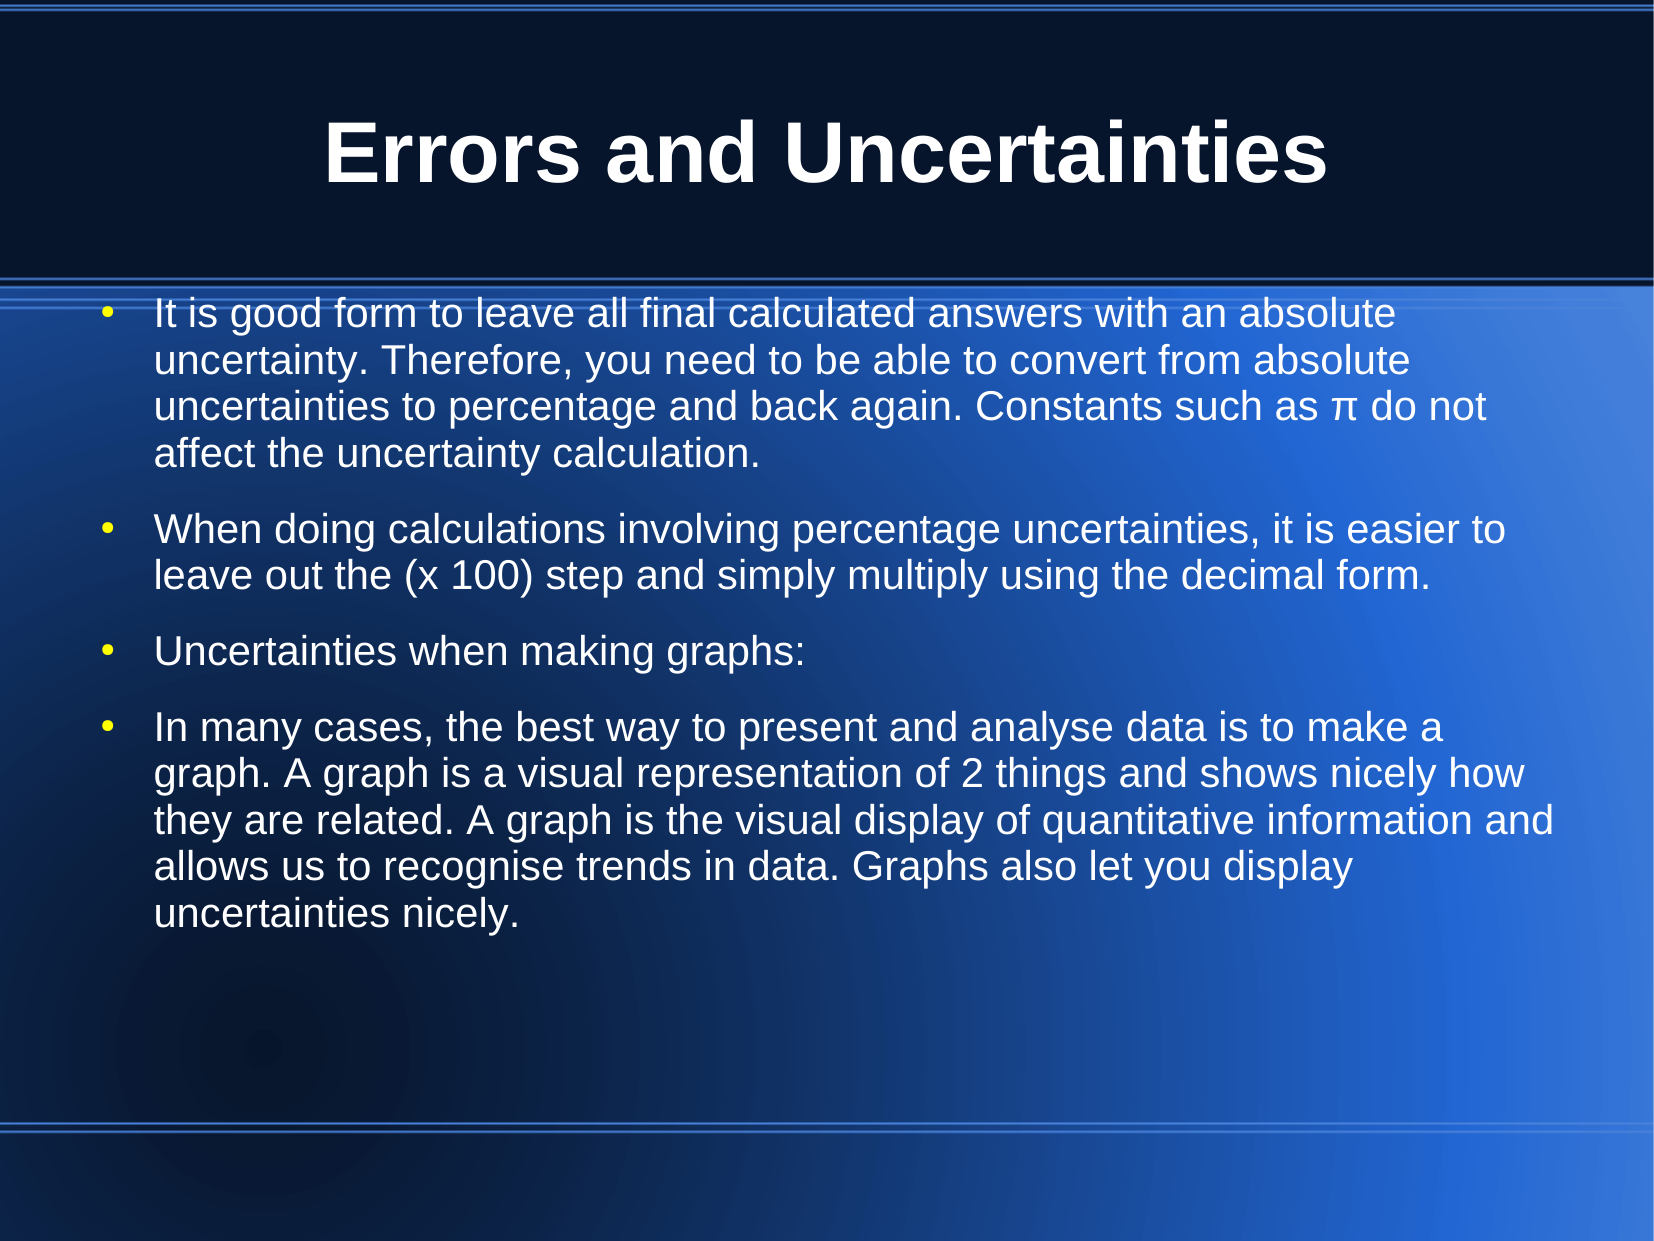

# Errors and Uncertainties
It is good form to leave all final calculated answers with an absolute uncertainty. Therefore, you need to be able to convert from absolute uncertainties to percentage and back again. Constants such as π do not affect the uncertainty calculation.
When doing calculations involving percentage uncertainties, it is easier to leave out the (x 100) step and simply multiply using the decimal form.
Uncertainties when making graphs:
In many cases, the best way to present and analyse data is to make a graph. A graph is a visual representation of 2 things and shows nicely how they are related. A graph is the visual display of quantitative information and allows us to recognise trends in data. Graphs also let you display uncertainties nicely.